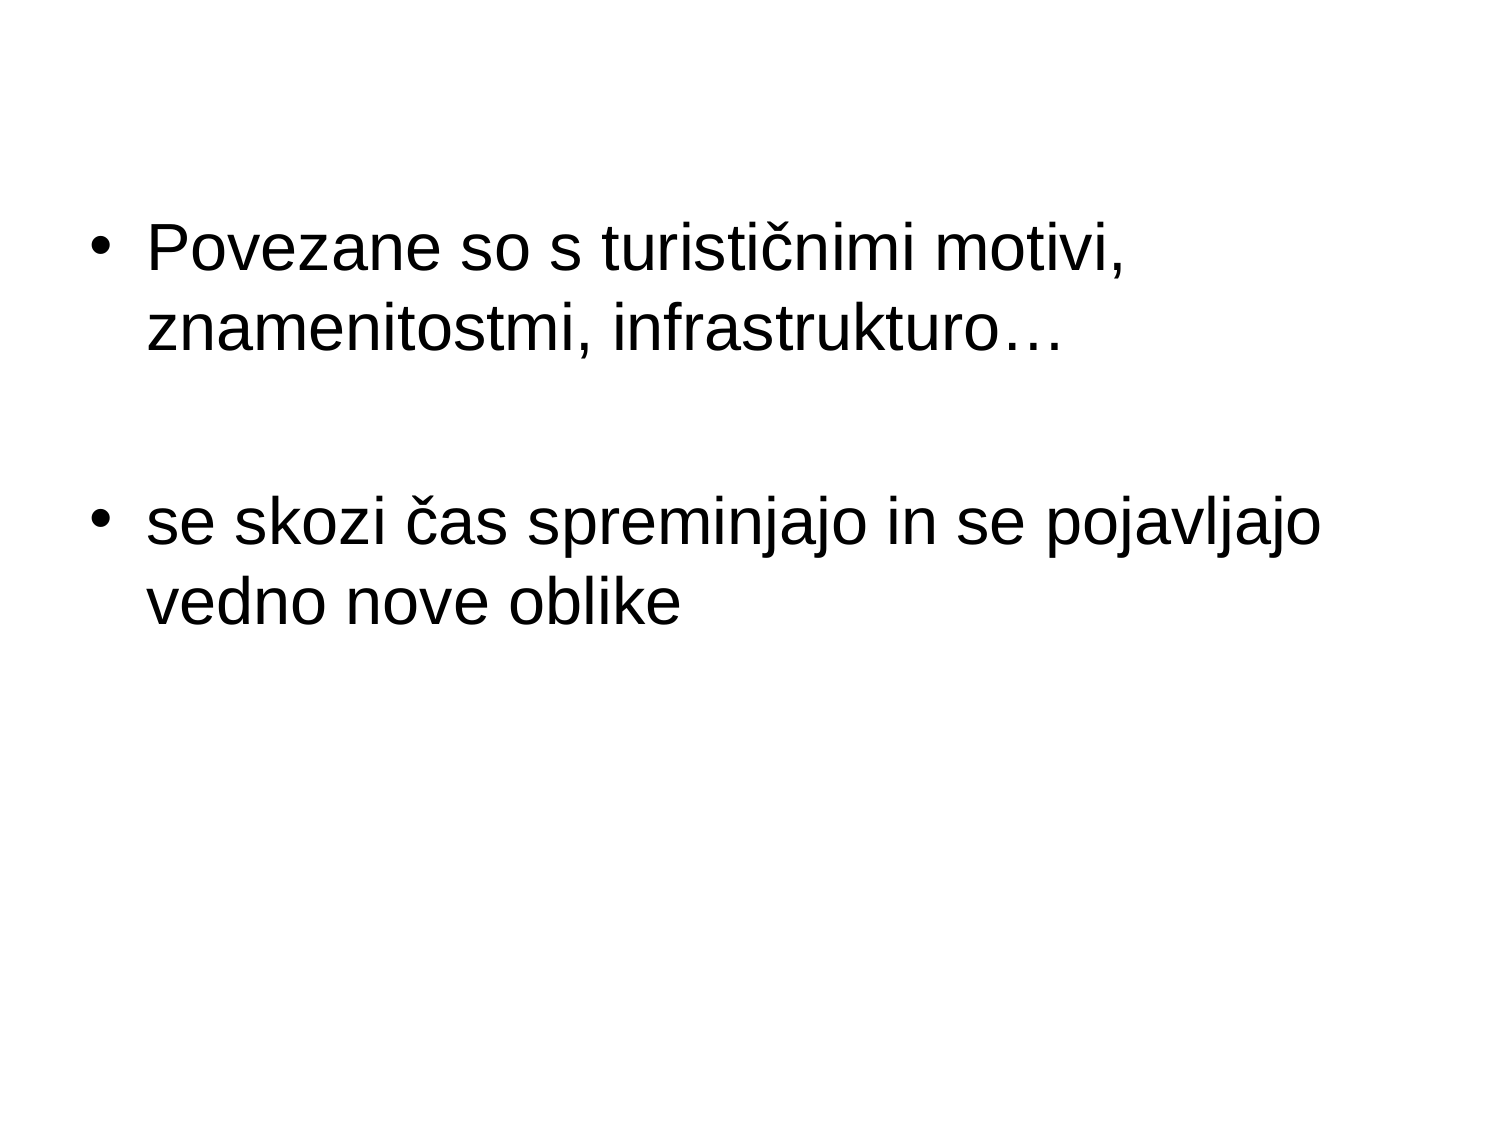

# Povezane so s turističnimi motivi, znamenitostmi, infrastrukturo…
se skozi čas spreminjajo in se pojavljajo vedno nove oblike